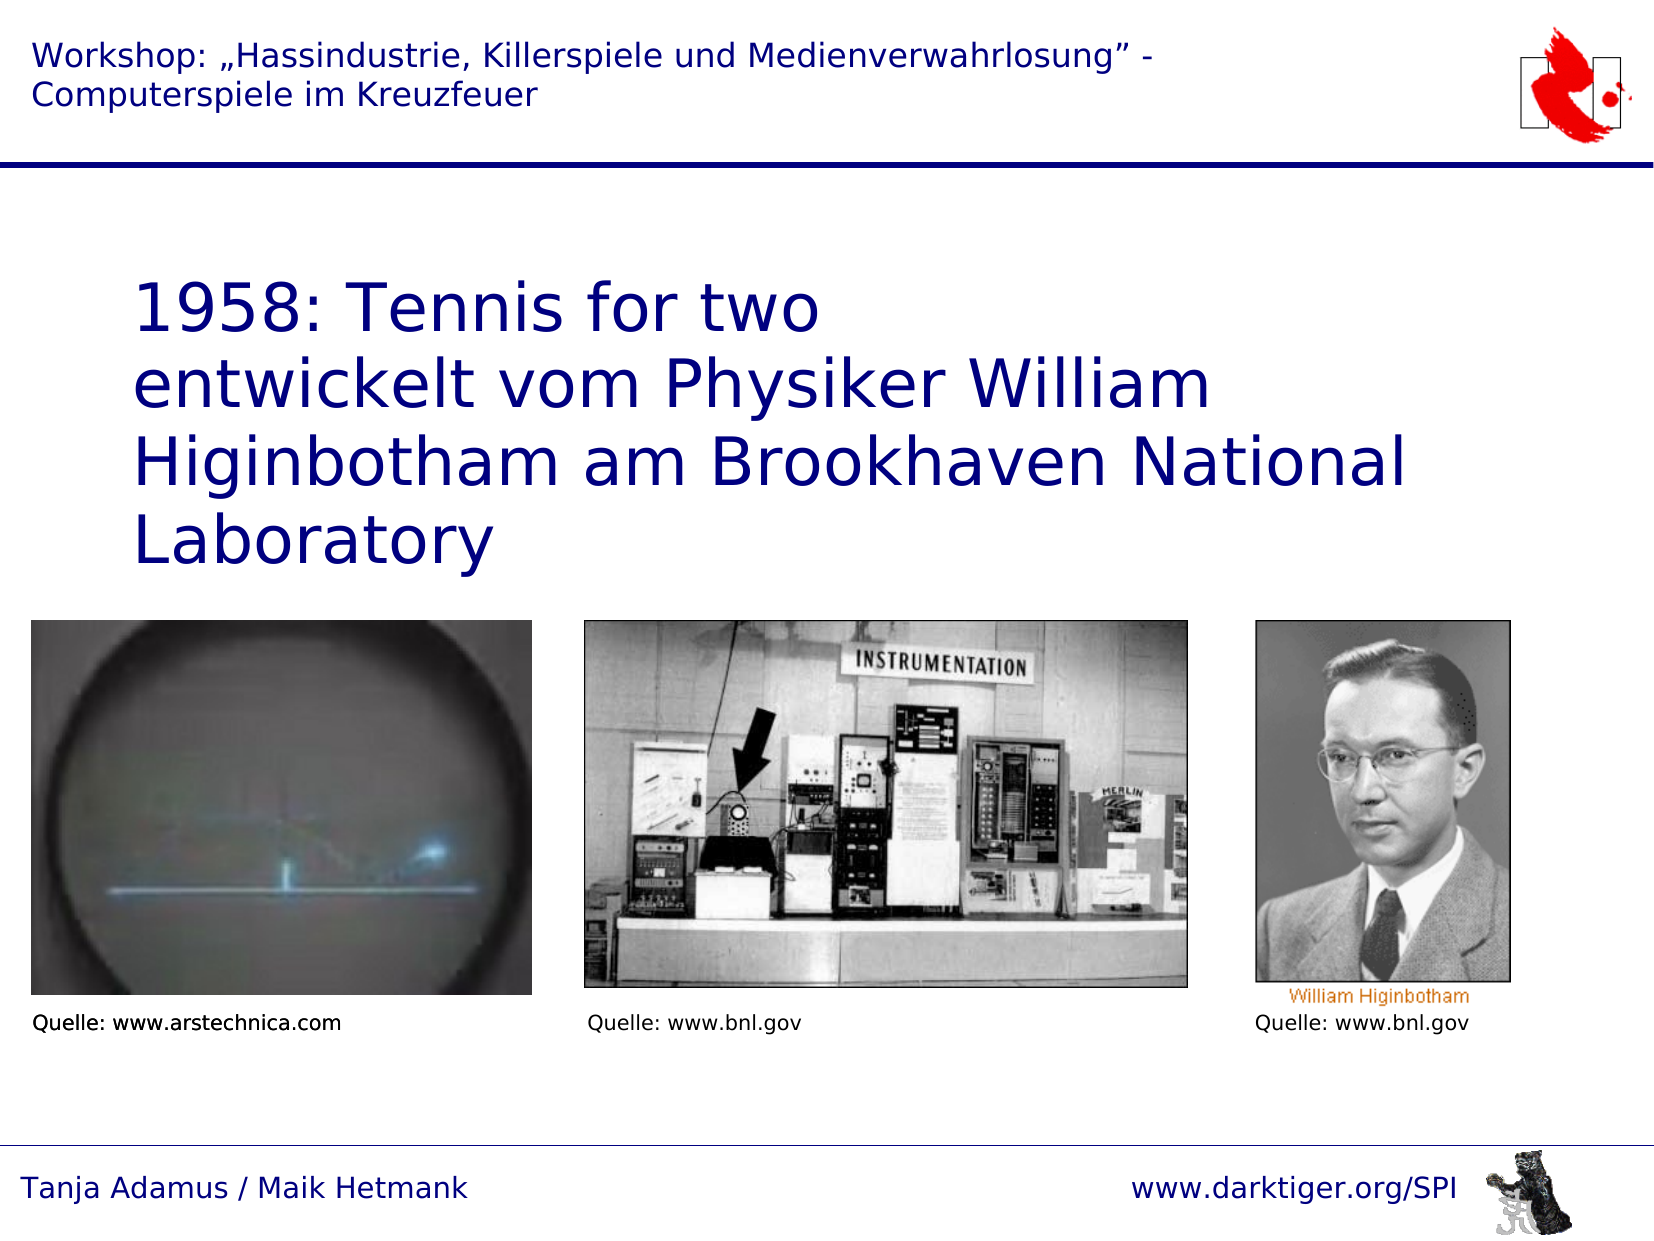

Workshop: „Hassindustrie, Killerspiele und Medienverwahrlosung” - Computerspiele im Kreuzfeuer
1958: Tennis for two
entwickelt vom Physiker William Higinbotham am Brookhaven National Laboratory
Quelle: www.arstechnica.com
Quelle: www.arstechnica.com
Quelle: www.bnl.gov
Quelle: www.bnl.gov